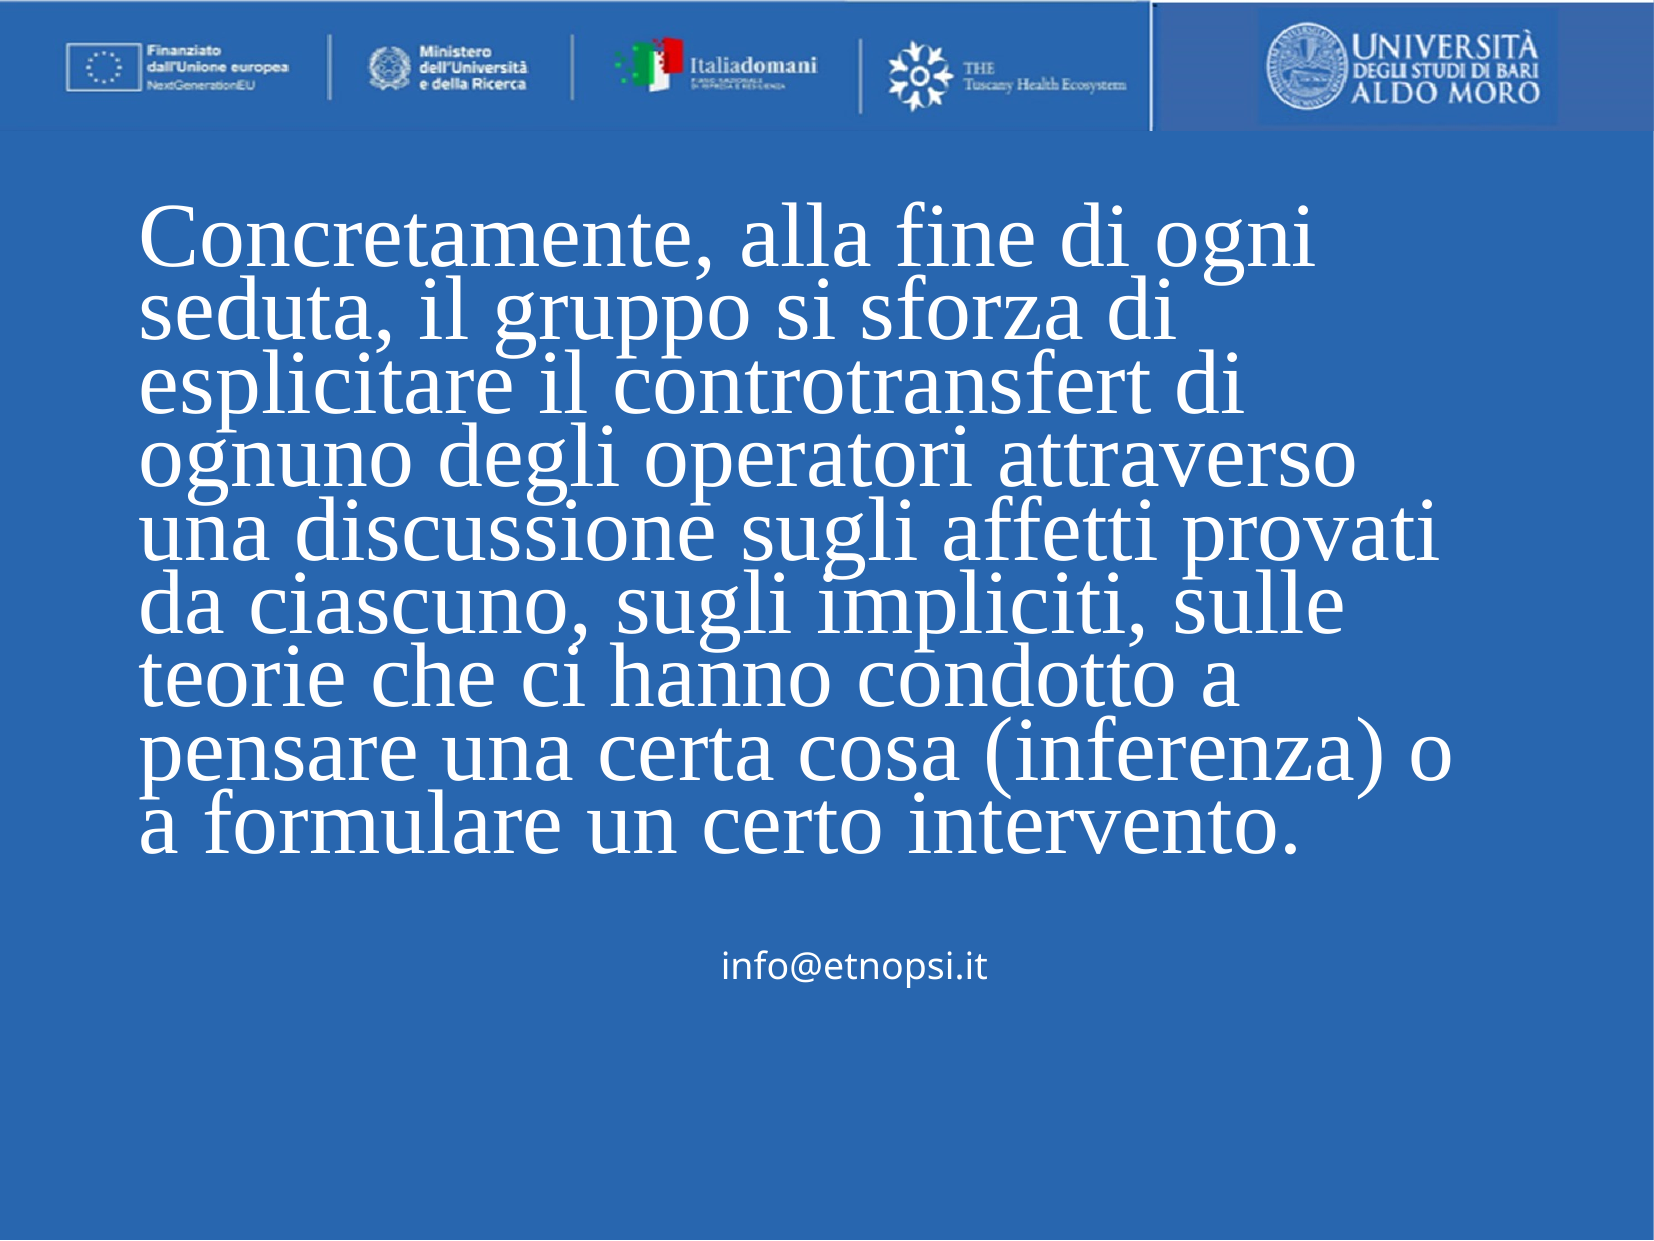

# Concretamente, alla fine di ogni
seduta, il gruppo si sforza di
esplicitare il controtransfert di
ognuno degli operatori attraverso
una discussione sugli affetti provati
da ciascuno, sugli impliciti, sulle
teorie che ci hanno condotto a
pensare una certa cosa (inferenza) o
a formulare un certo intervento.
							 info@etnopsi.it